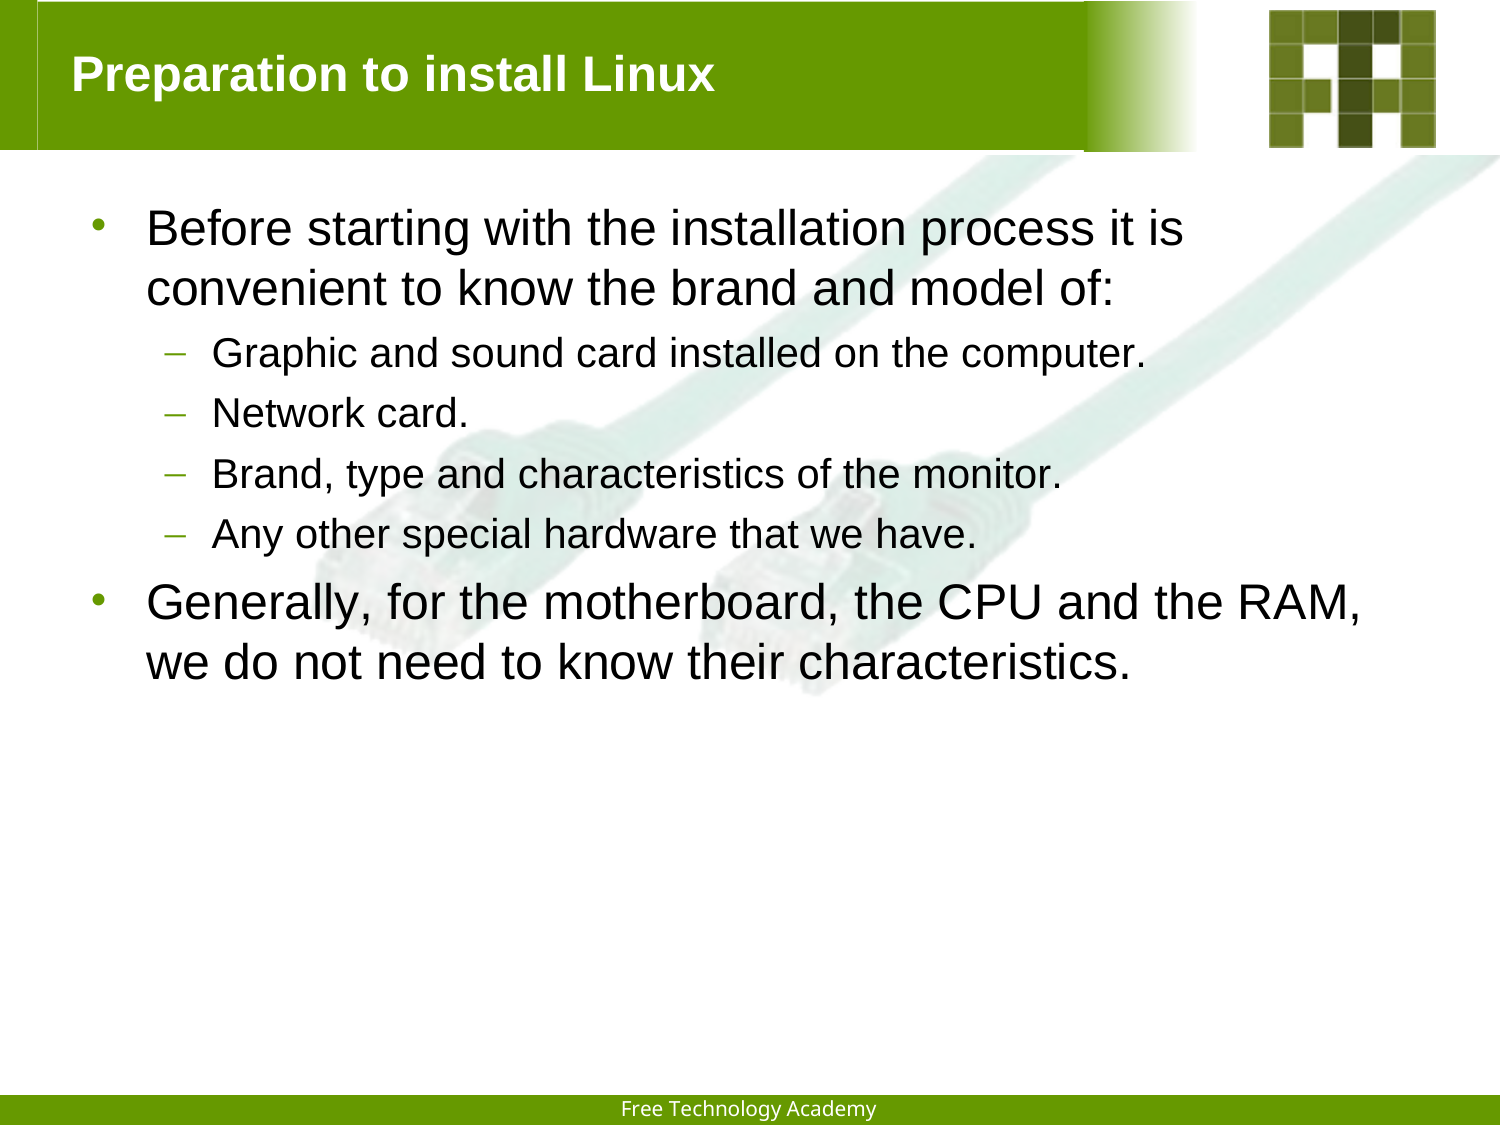

# Preparation to install Linux
Before starting with the installation process it is convenient to know the brand and model of:
Graphic and sound card installed on the computer.
Network card.
Brand, type and characteristics of the monitor.
Any other special hardware that we have.
Generally, for the motherboard, the CPU and the RAM, we do not need to know their characteristics.